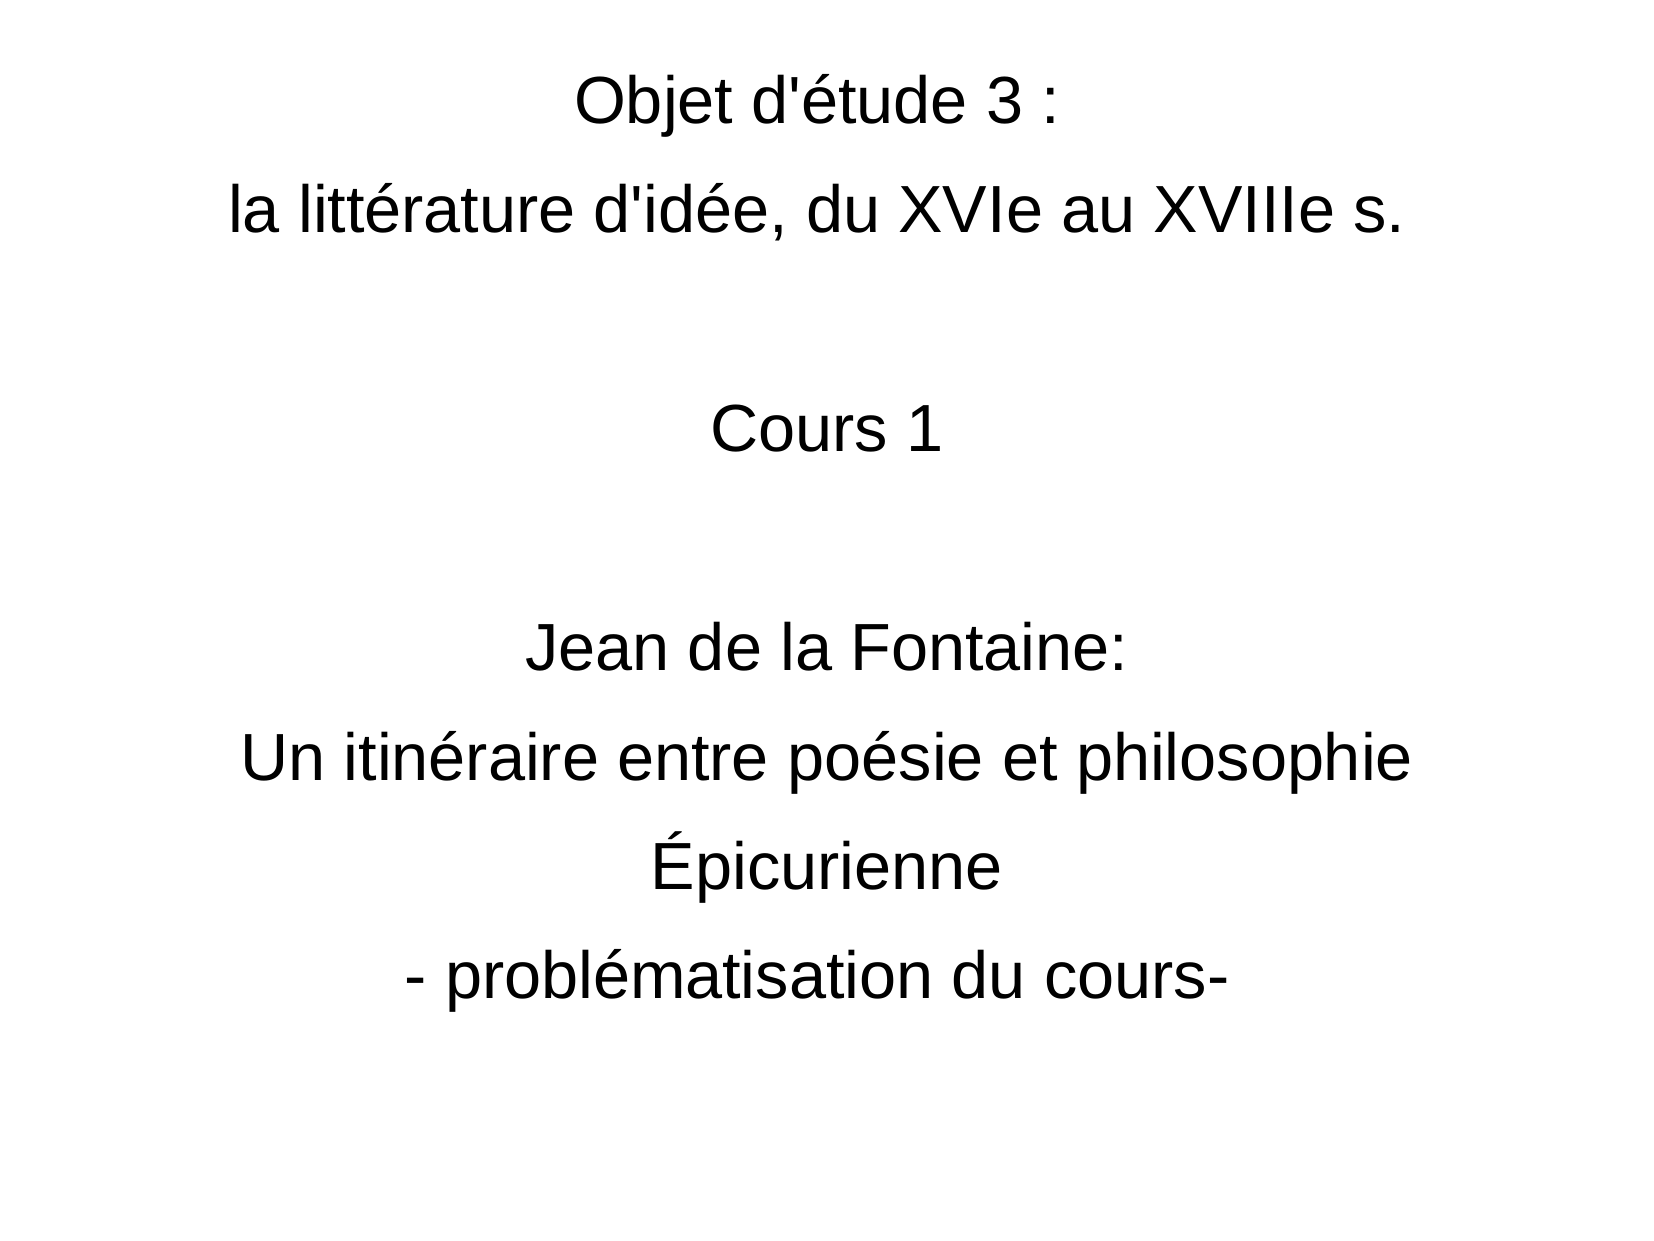

# Objet d'étude 3 :
la littérature d'idée, du XVIe au XVIIIe s.
Cours 1
Jean de la Fontaine:
Un itinéraire entre poésie et philosophie
Épicurienne
- problématisation du cours-